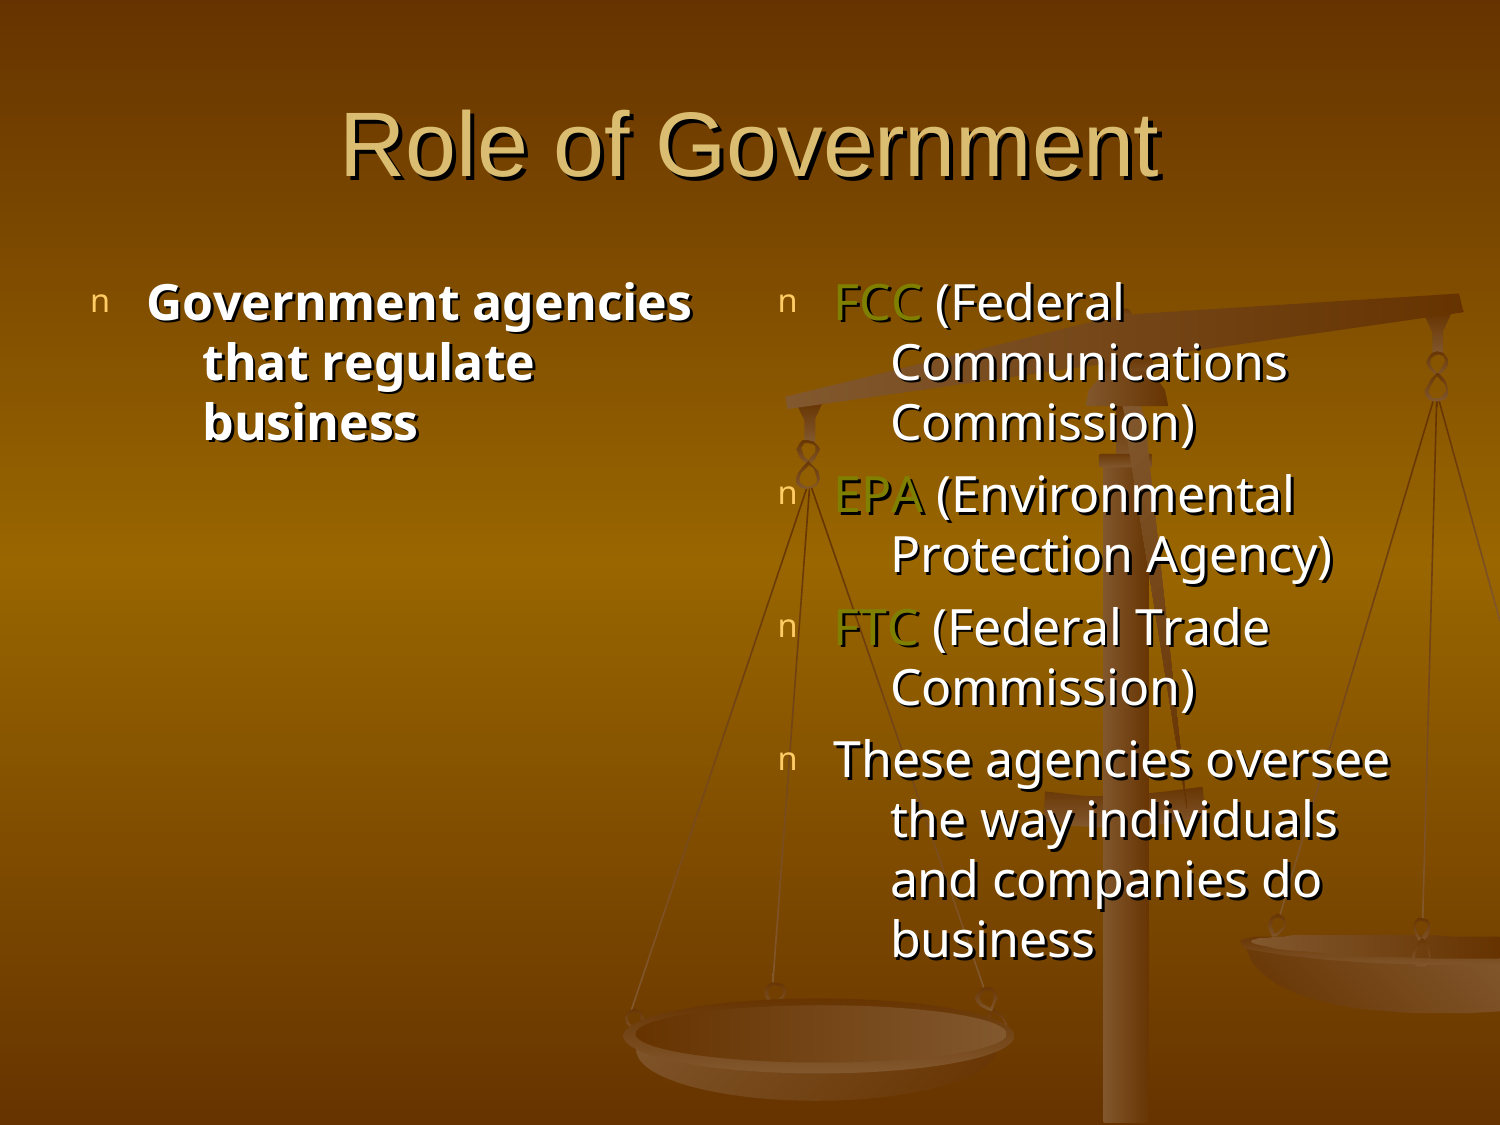

# Role of Government
Government agencies that regulate business
FCC (Federal Communications Commission)
EPA (Environmental Protection Agency)
FTC (Federal Trade Commission)
These agencies oversee the way individuals and companies do business